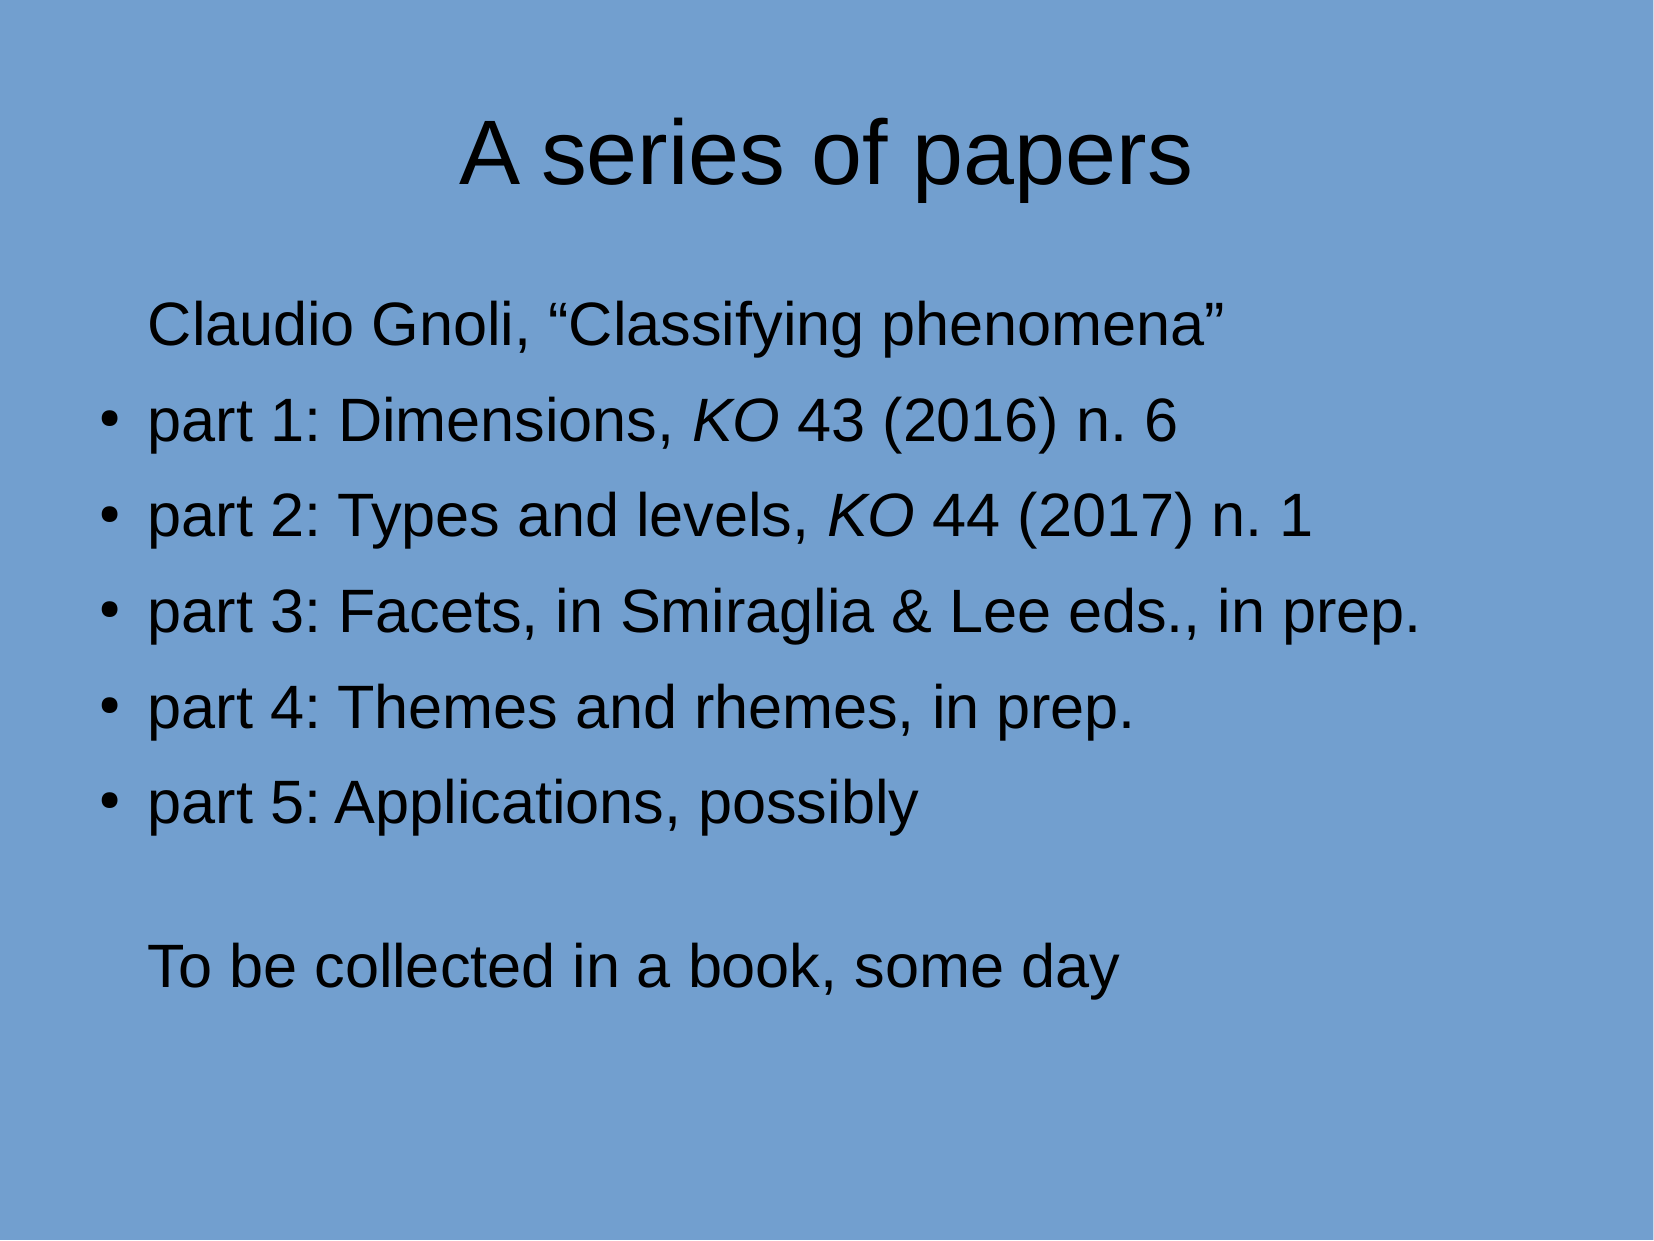

# A series of papers
Claudio Gnoli, “Classifying phenomena”
part 1: Dimensions, KO 43 (2016) n. 6
part 2: Types and levels, KO 44 (2017) n. 1
part 3: Facets, in Smiraglia & Lee eds., in prep.
part 4: Themes and rhemes, in prep.
part 5: Applications, possibly
To be collected in a book, some day